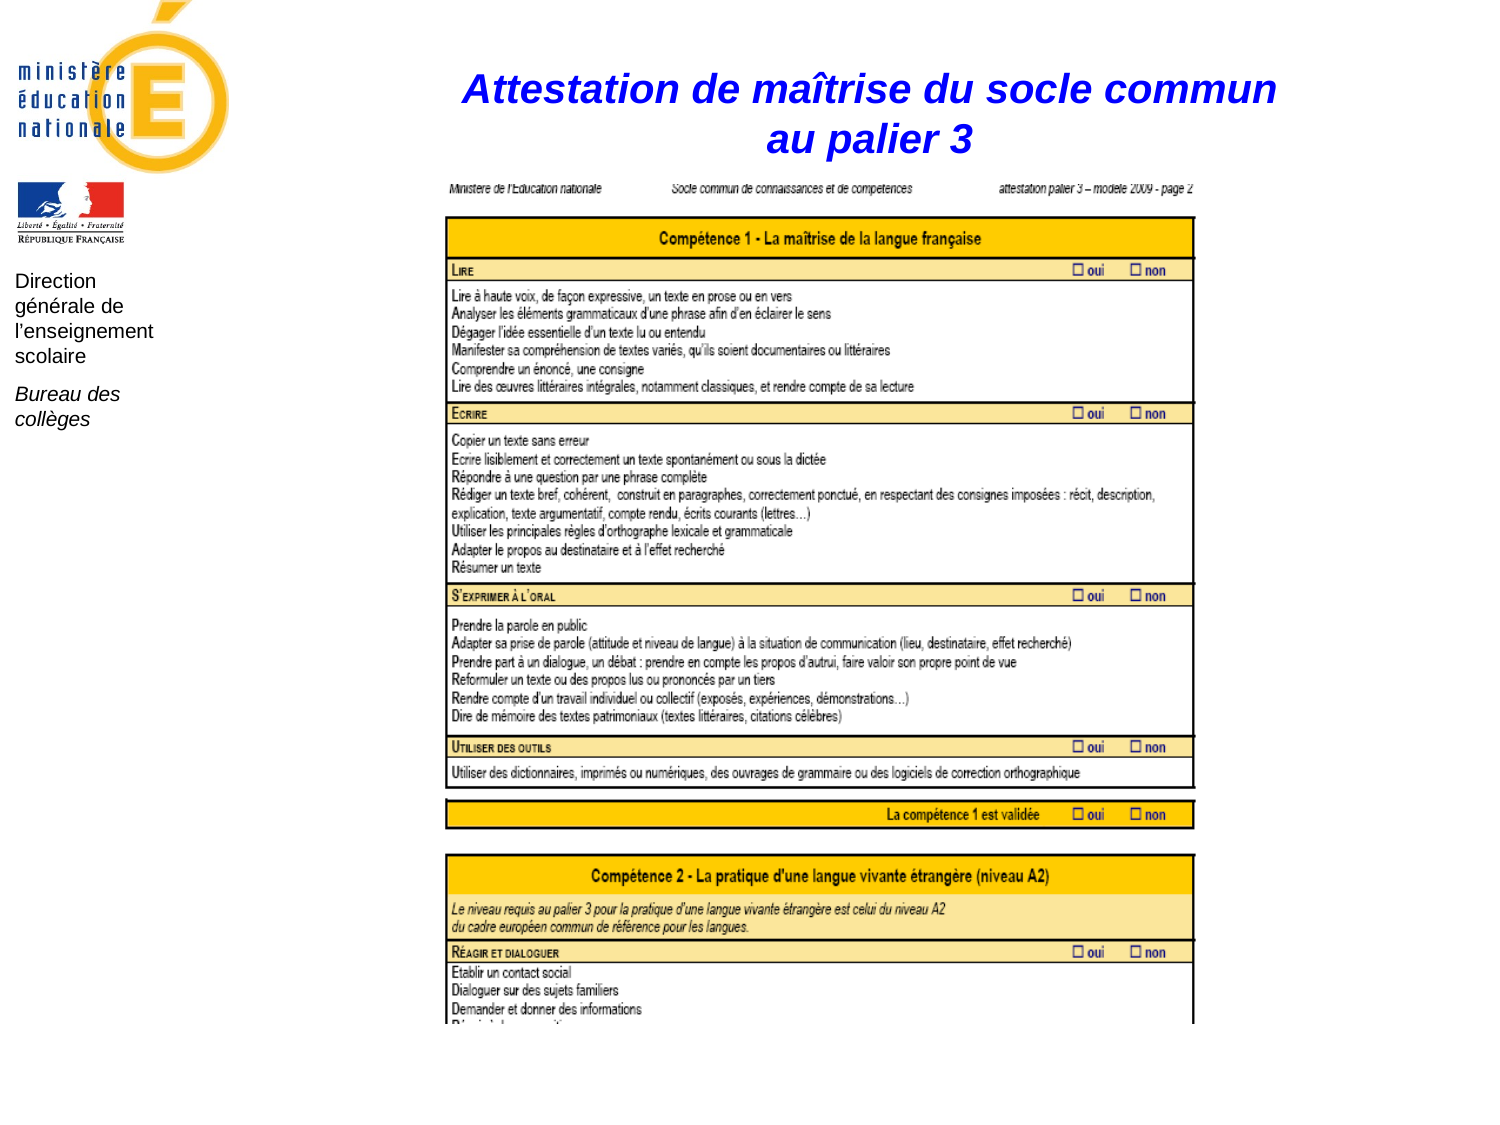

Direction générale de l’enseignement scolaire
Bureau des collèges
# Attestation de maîtrise du socle commun au palier 3